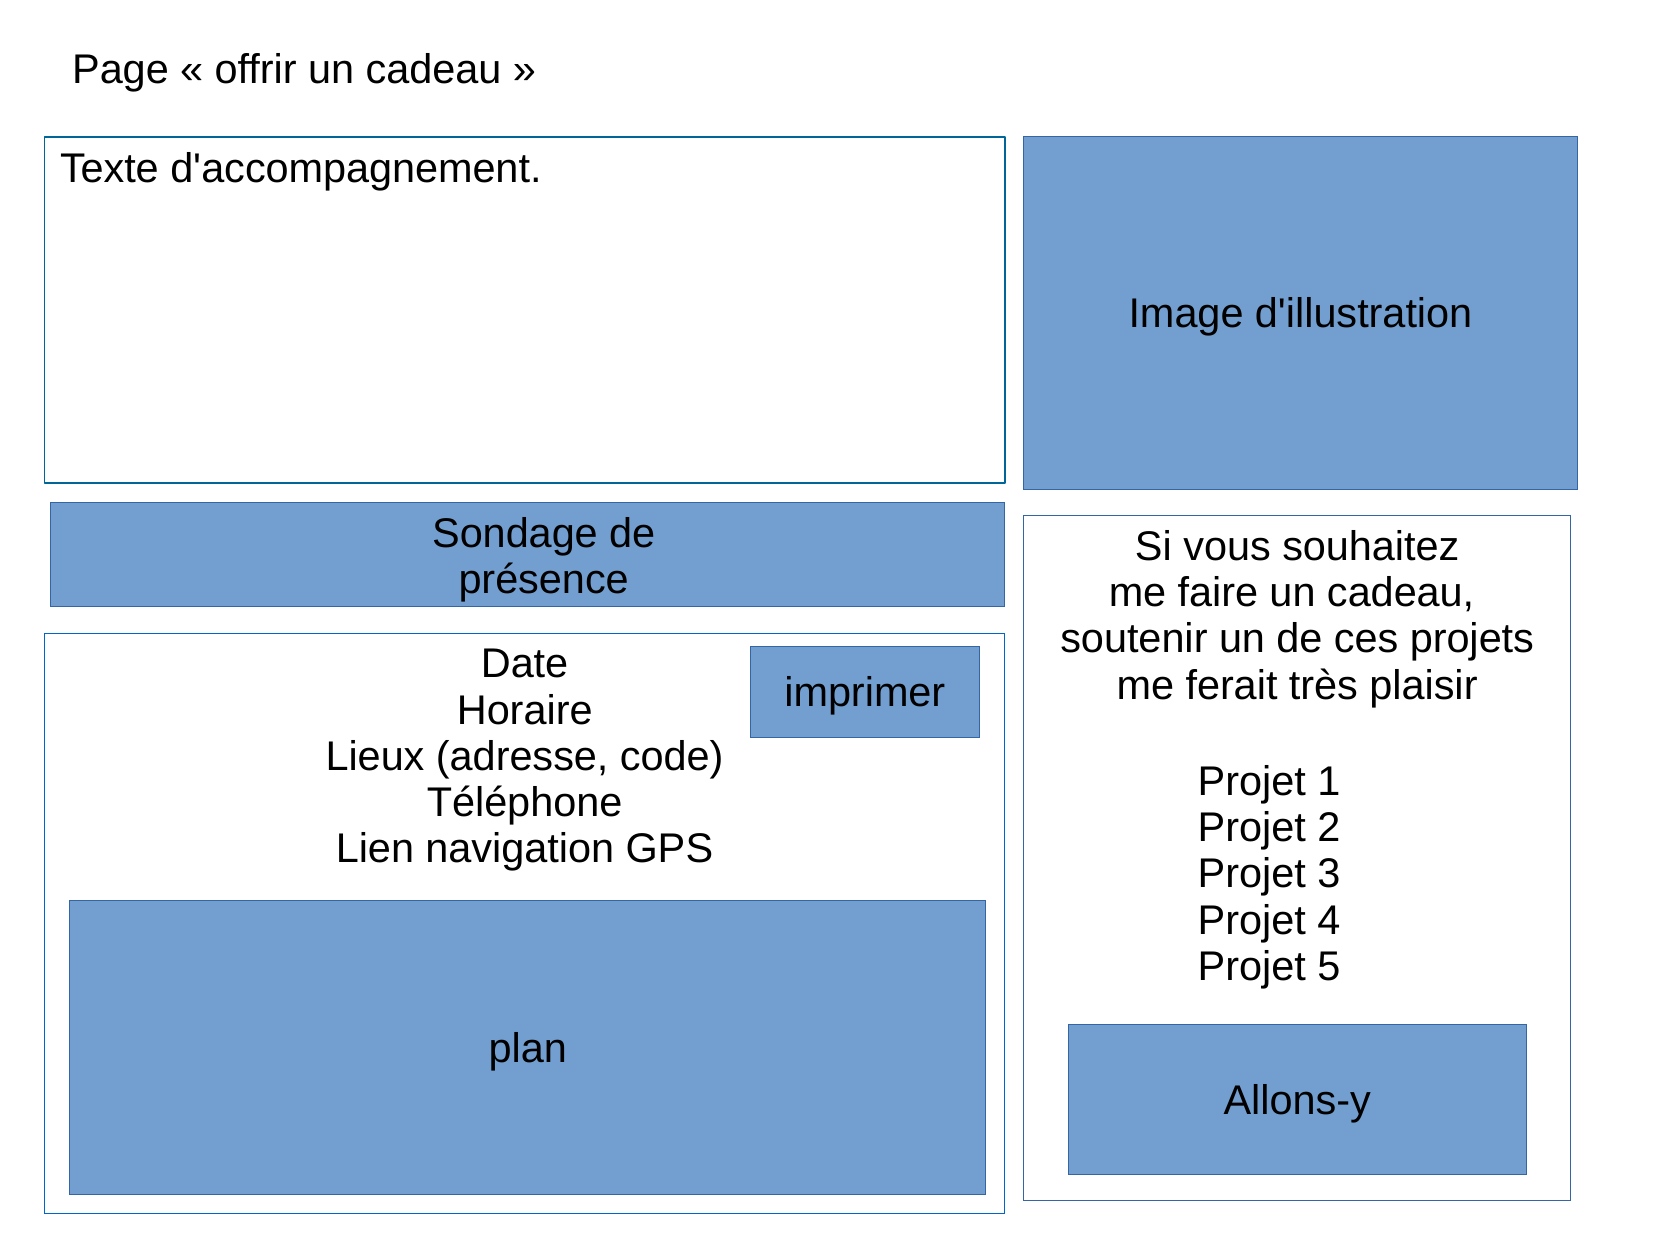

Page « offrir un cadeau »
Texte d'accompagnement.
Image d'illustration
Sondage de présence
Si vous souhaitez
me faire un cadeau,
soutenir un de ces projets
me ferait très plaisir
Date
Horaire
Lieux (adresse, code)
Téléphone
Lien navigation GPS
imprimer
Projet 1
Projet 2
Projet 3
Projet 4
Projet 5
plan
Allons-y